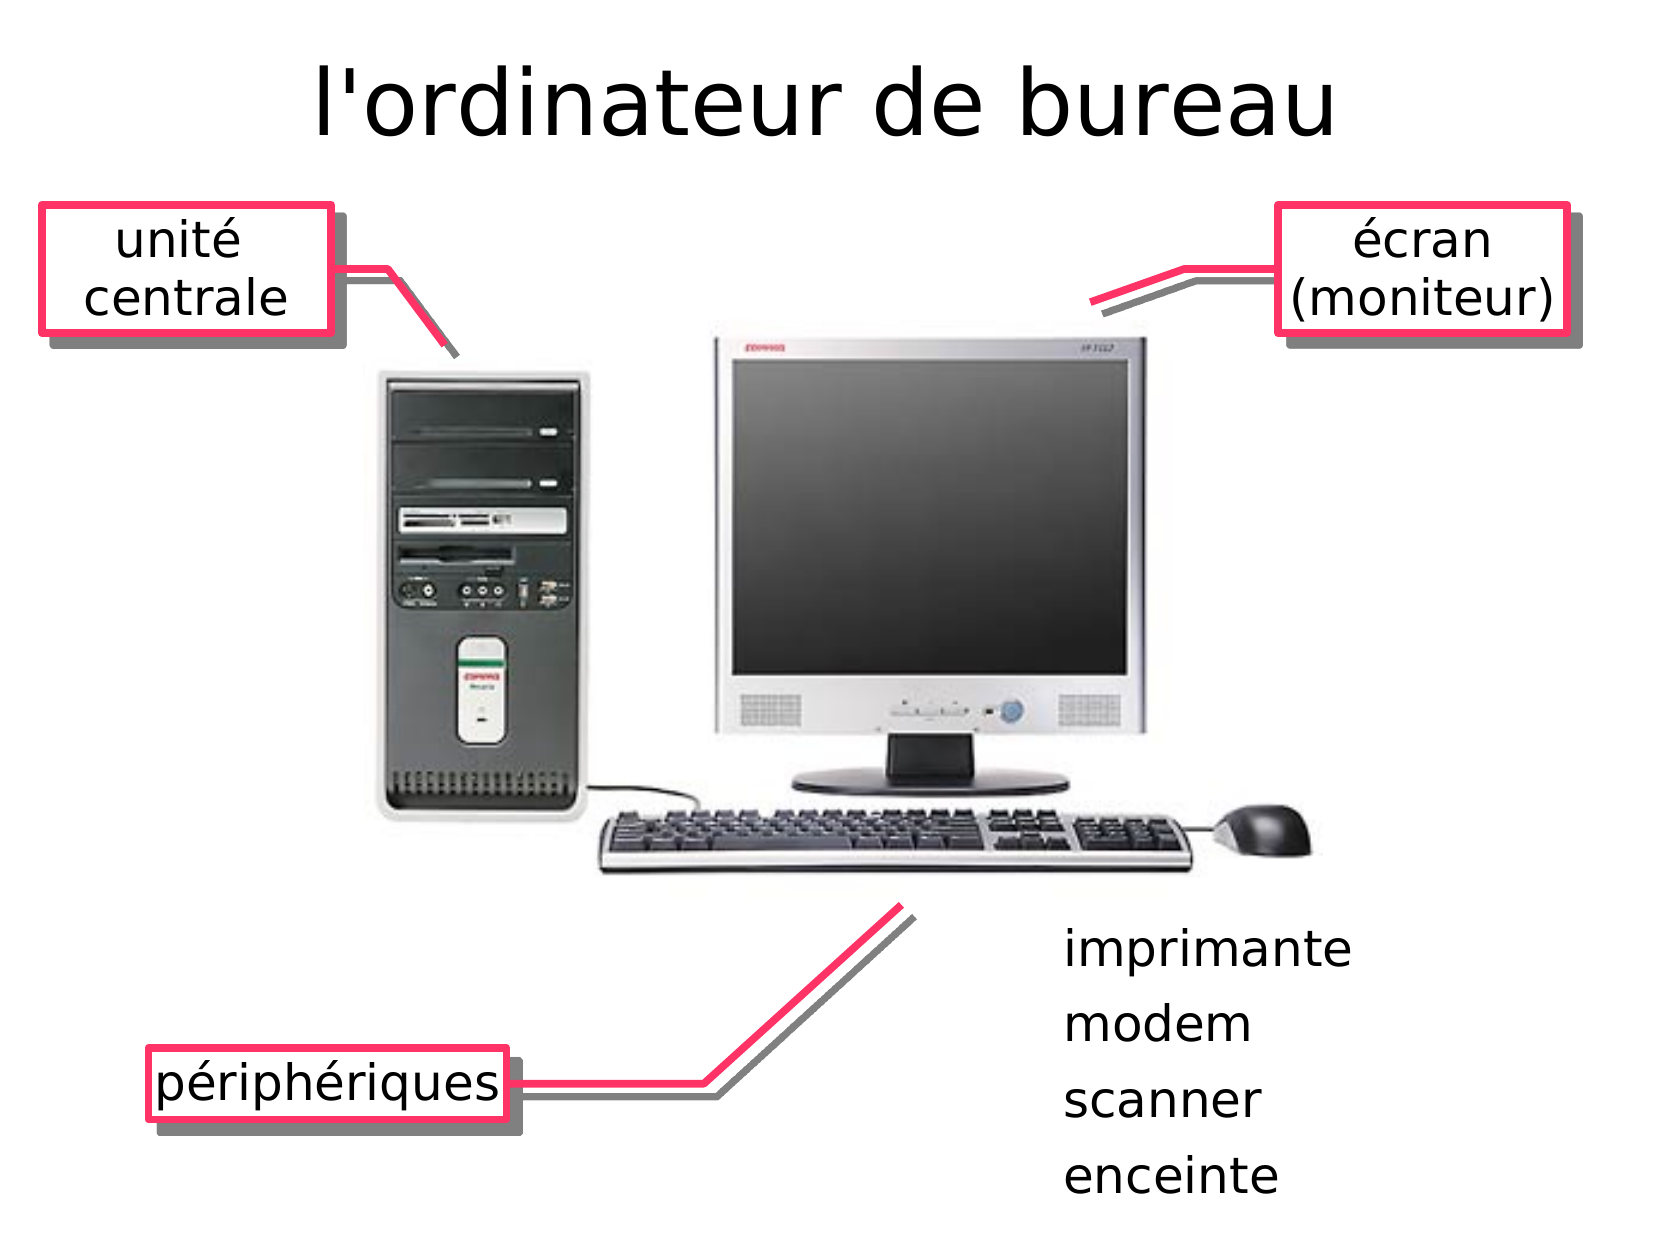

# l'ordinateur de bureau
 imprimante
 modem
 scanner
 enceinte